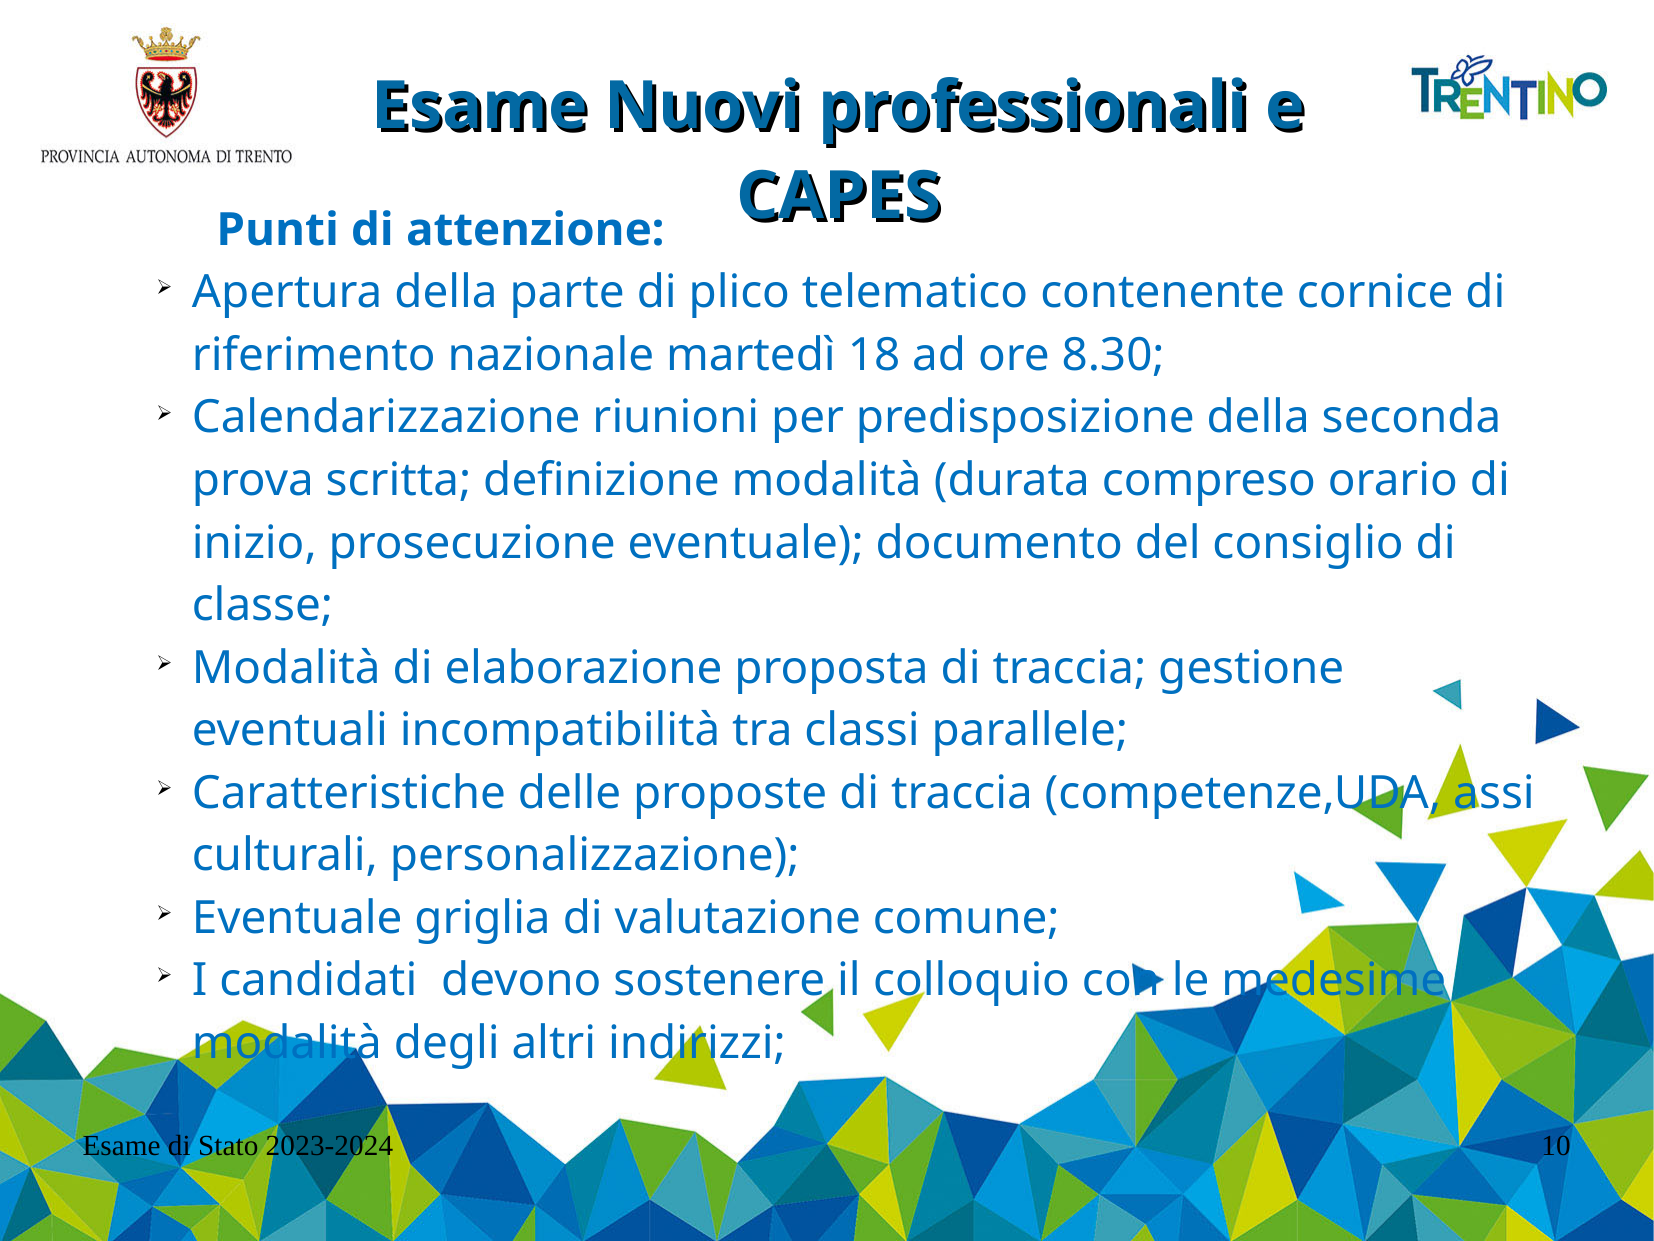

Esame Nuovi professionali e CAPES
 Punti di attenzione:
Apertura della parte di plico telematico contenente cornice di riferimento nazionale martedì 18 ad ore 8.30;
Calendarizzazione riunioni per predisposizione della seconda prova scritta; definizione modalità (durata compreso orario di inizio, prosecuzione eventuale); documento del consiglio di classe;
Modalità di elaborazione proposta di traccia; gestione eventuali incompatibilità tra classi parallele;
Caratteristiche delle proposte di traccia (competenze,UDA, assi culturali, personalizzazione);
Eventuale griglia di valutazione comune;
I candidati devono sostenere il colloquio con le medesime modalità degli altri indirizzi;
Esame di Stato 2023-2024
10